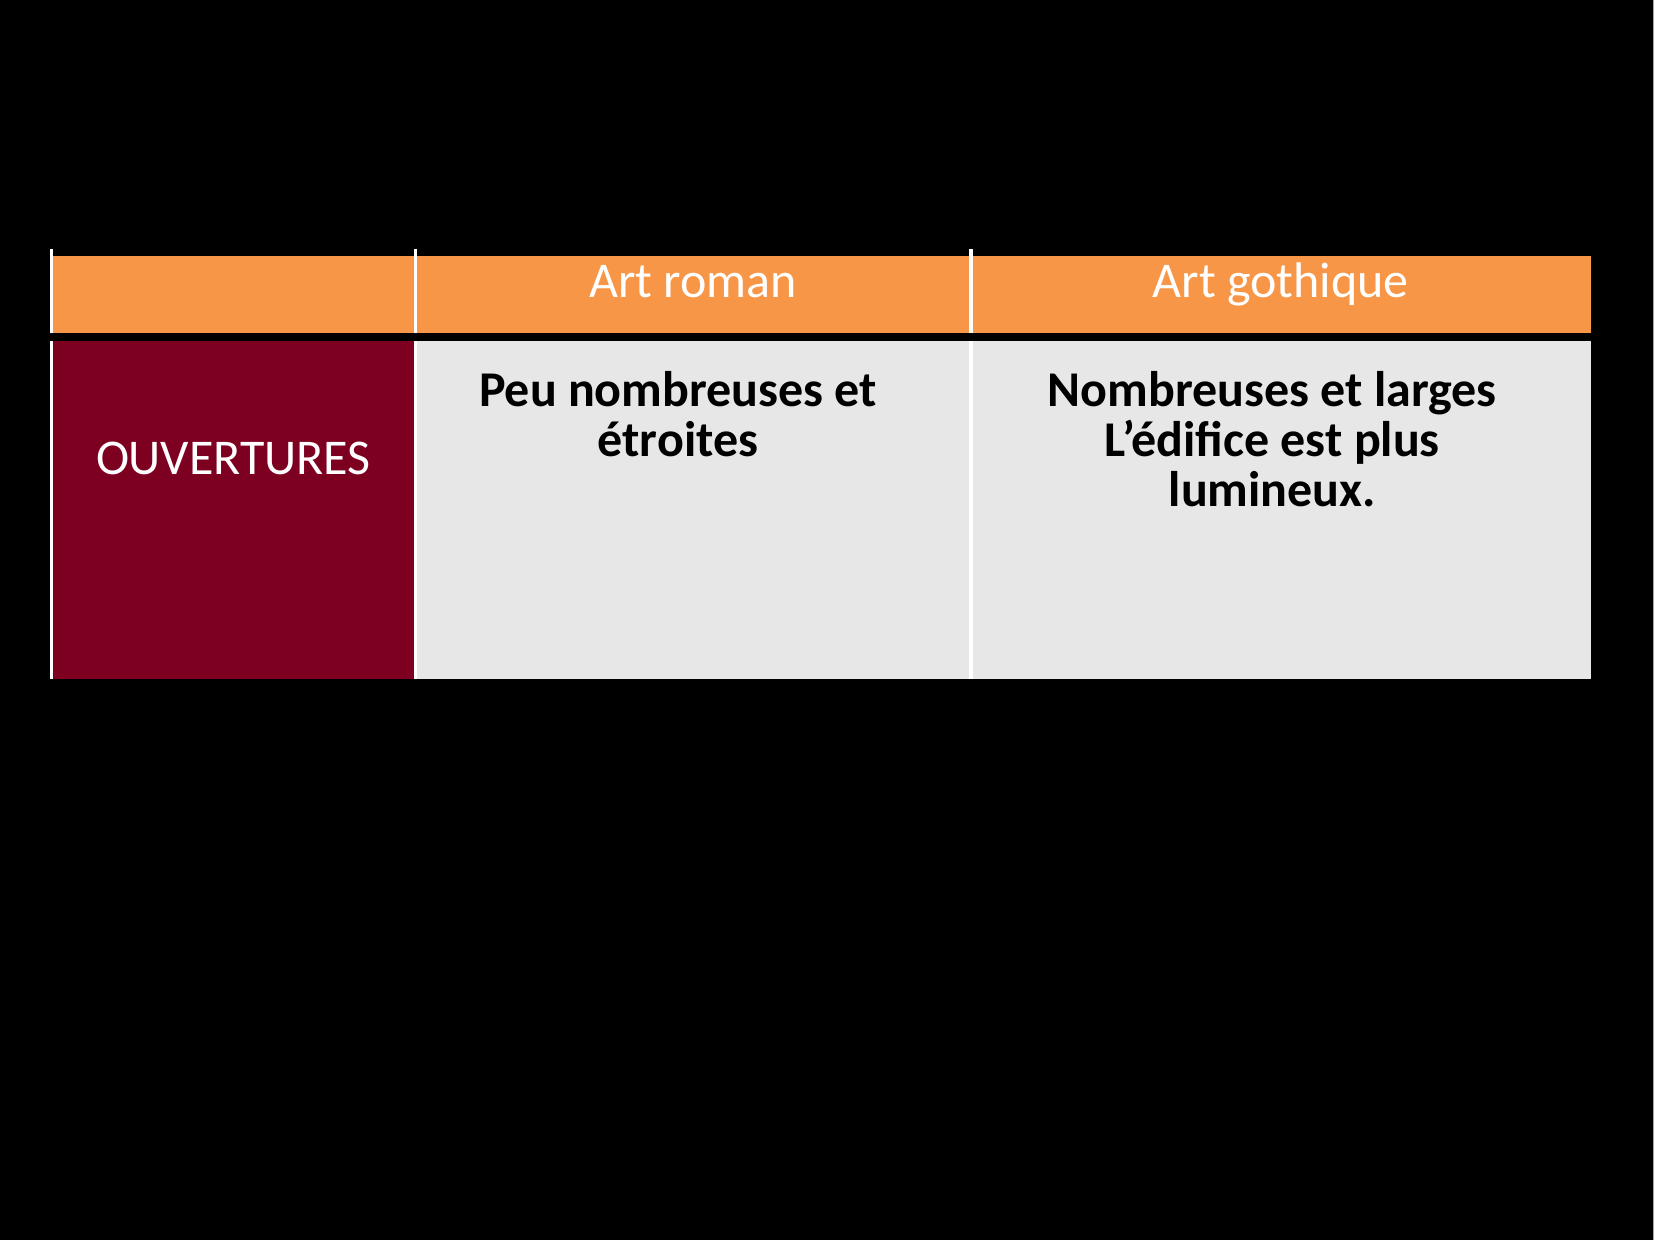

| | Art roman | Art gothique |
| --- | --- | --- |
| OUVERTURES | | |
Peu nombreuses et étroites
Nombreuses et larges
L’édifice est plus lumineux.